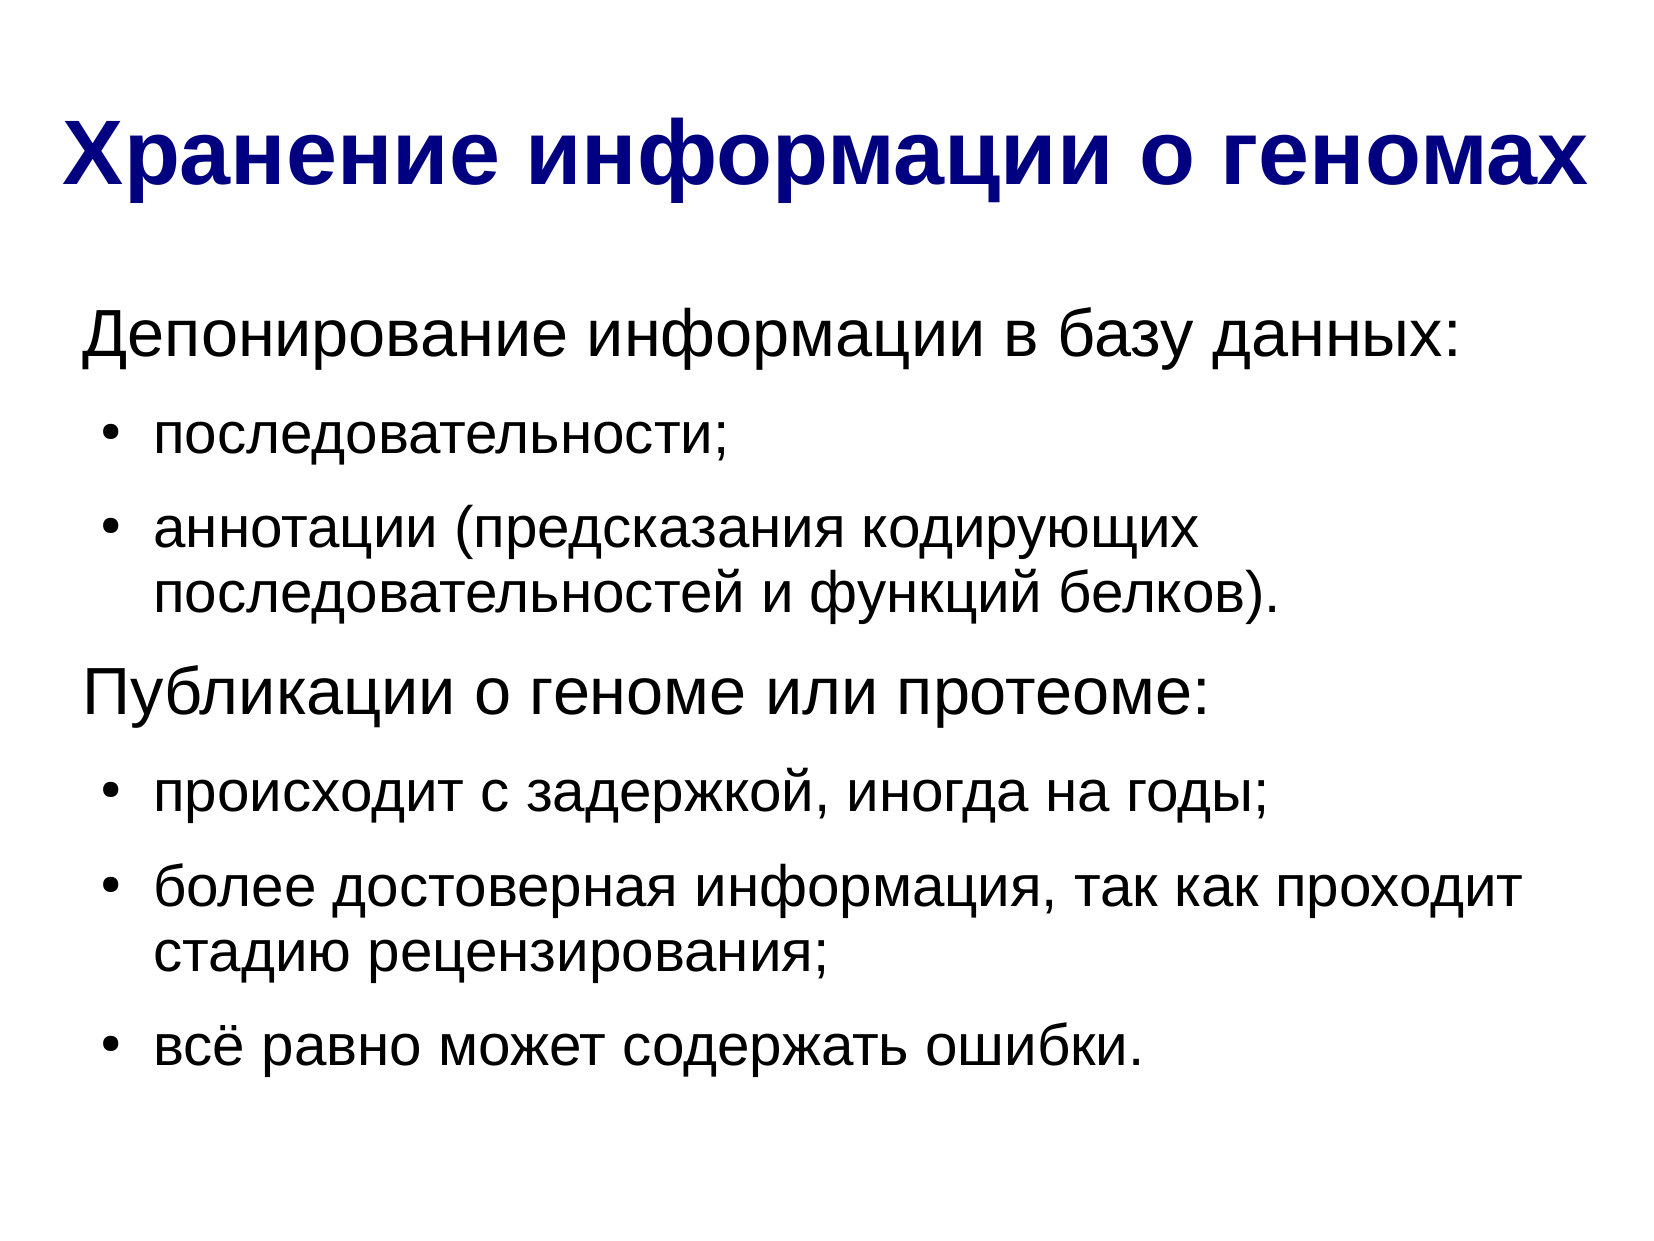

# Хранение информации о геномах
Депонирование информации в базу данных:
последовательности;
аннотации (предсказания кодирующих последовательностей и функций белков).
Публикации о геноме или протеоме:
происходит с задержкой, иногда на годы;
более достоверная информация, так как проходит стадию рецензирования;
всё равно может содержать ошибки.